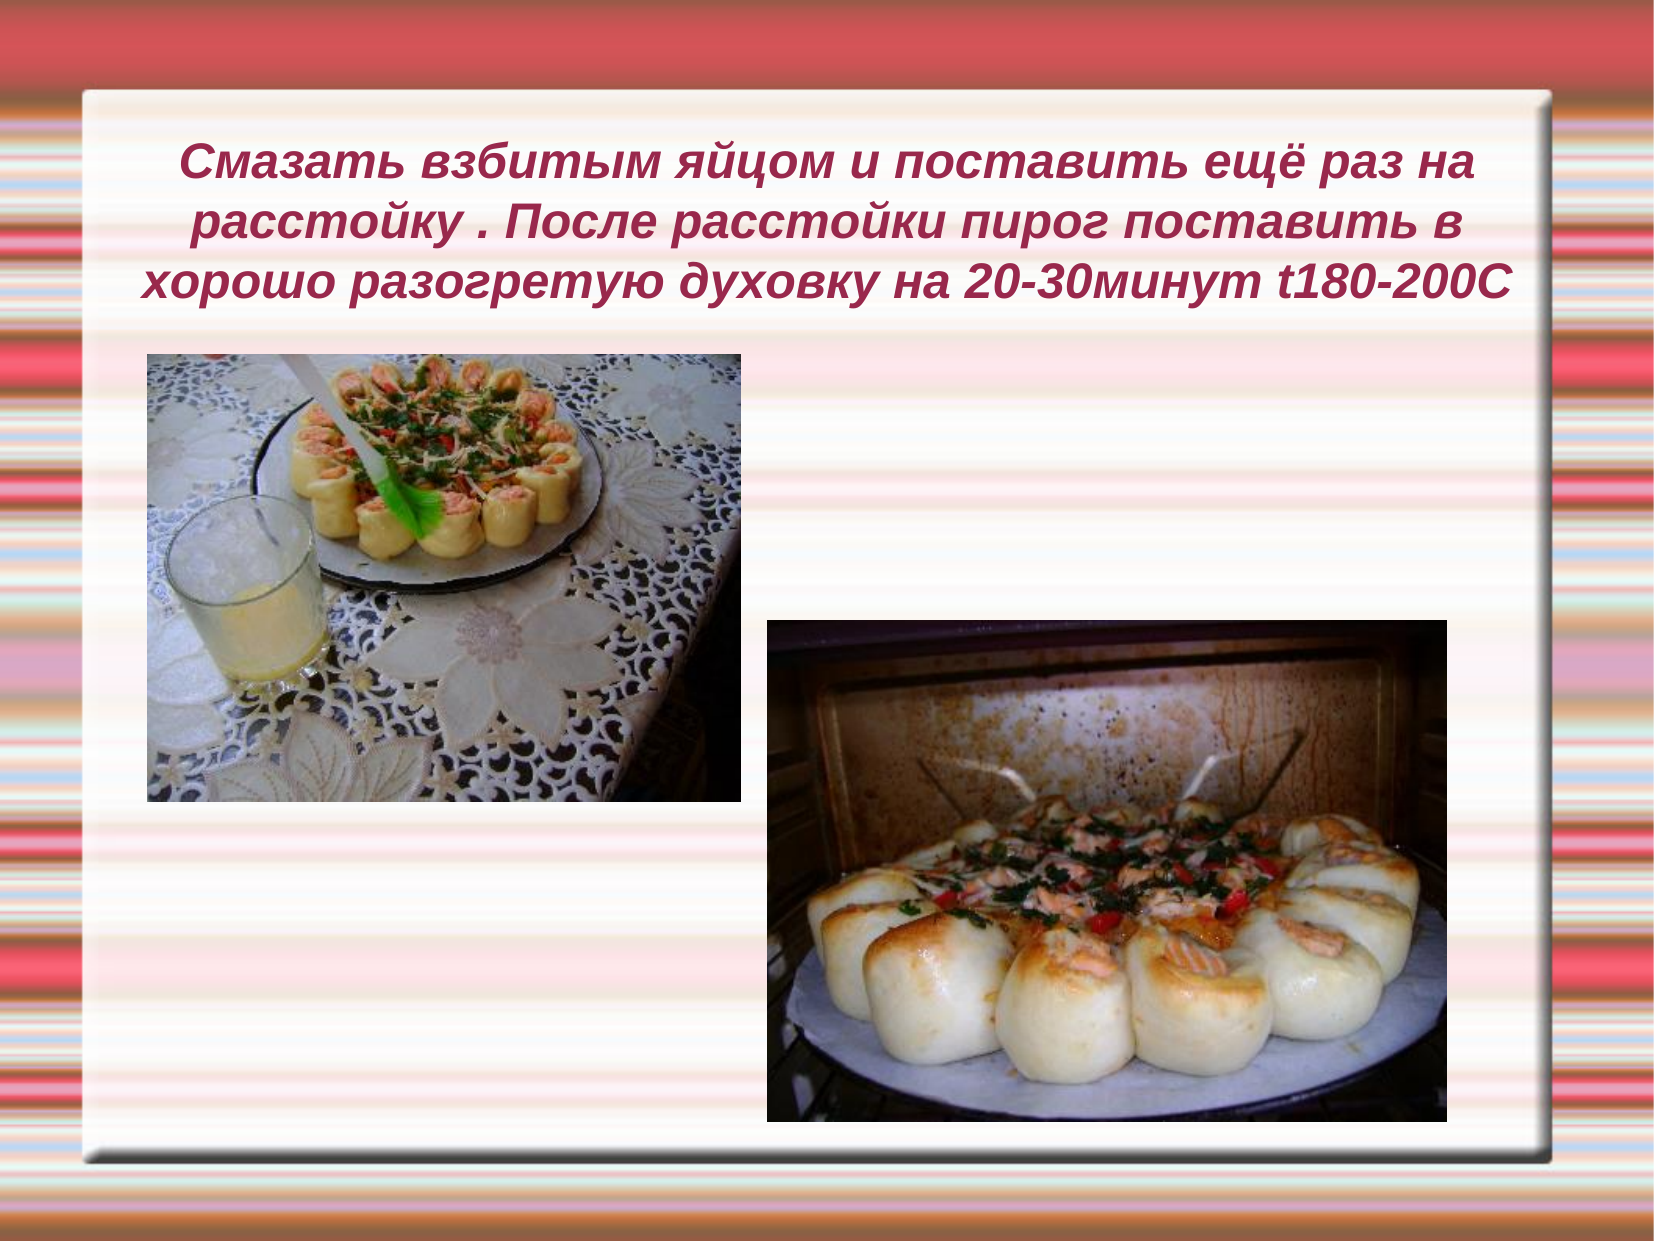

# Смазать взбитым яйцом и поставить ещё раз на расстойку . После расстойки пирог поставить в хорошо разогретую духовку на 20-30минут t180-200C